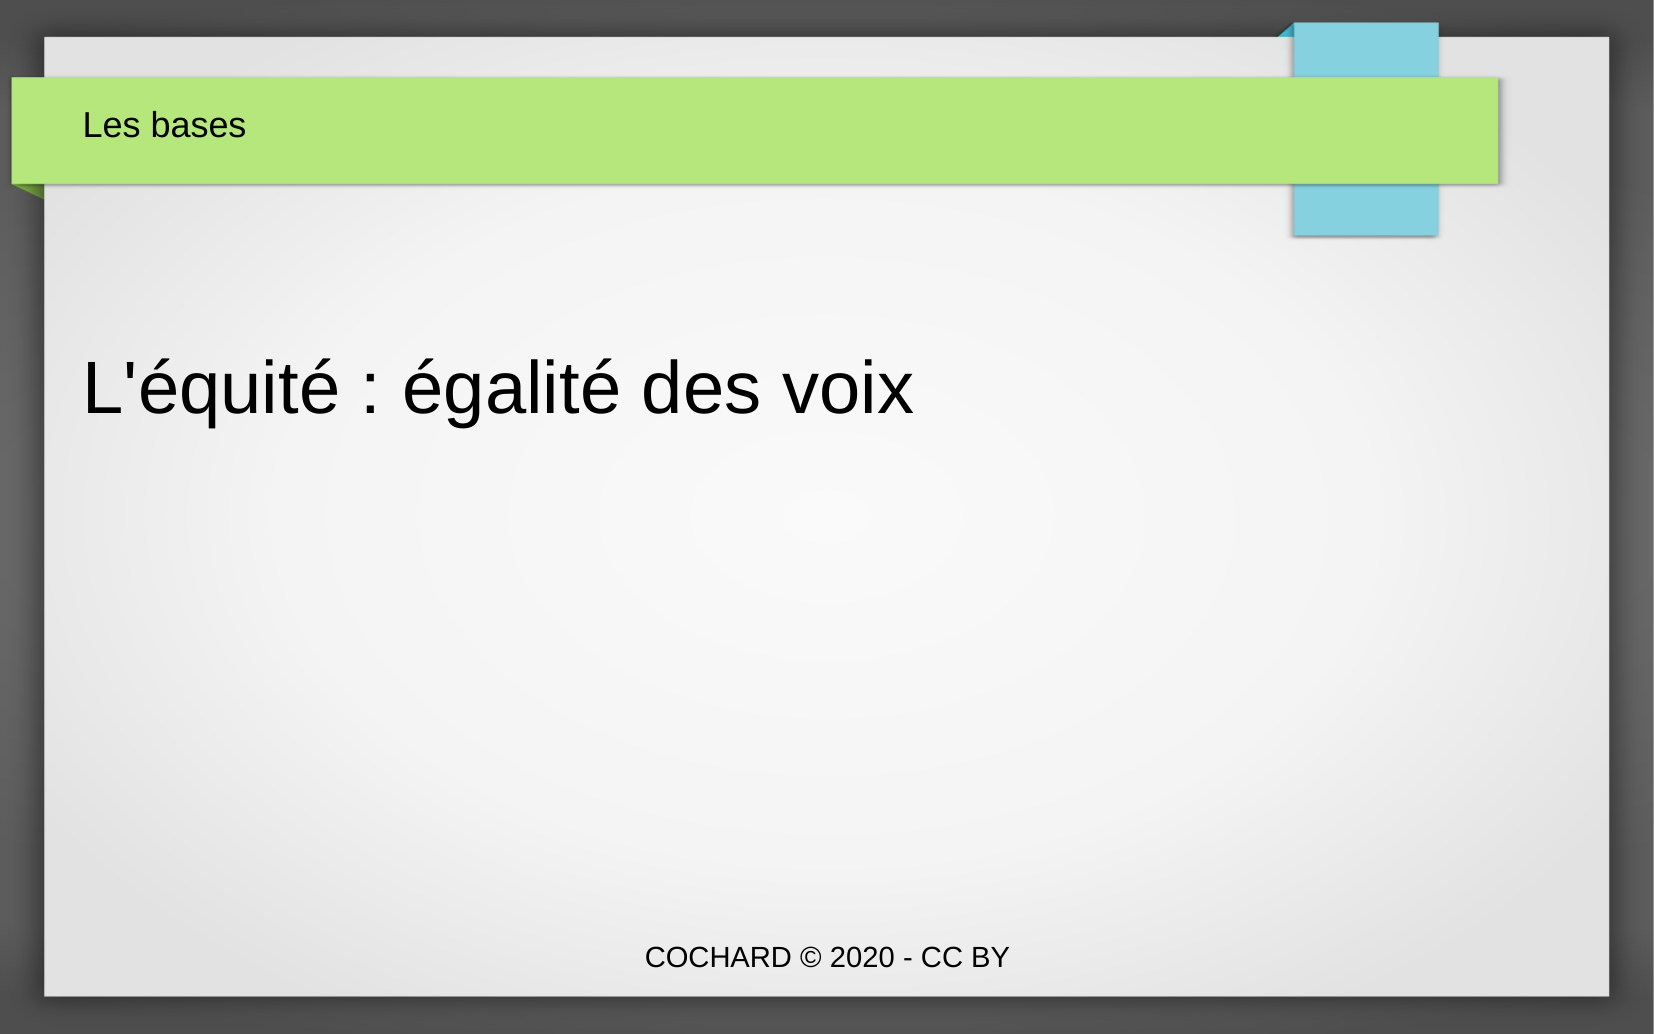

# Les bases
L'équité : égalité des voix
COCHARD © 2020 - CC BY